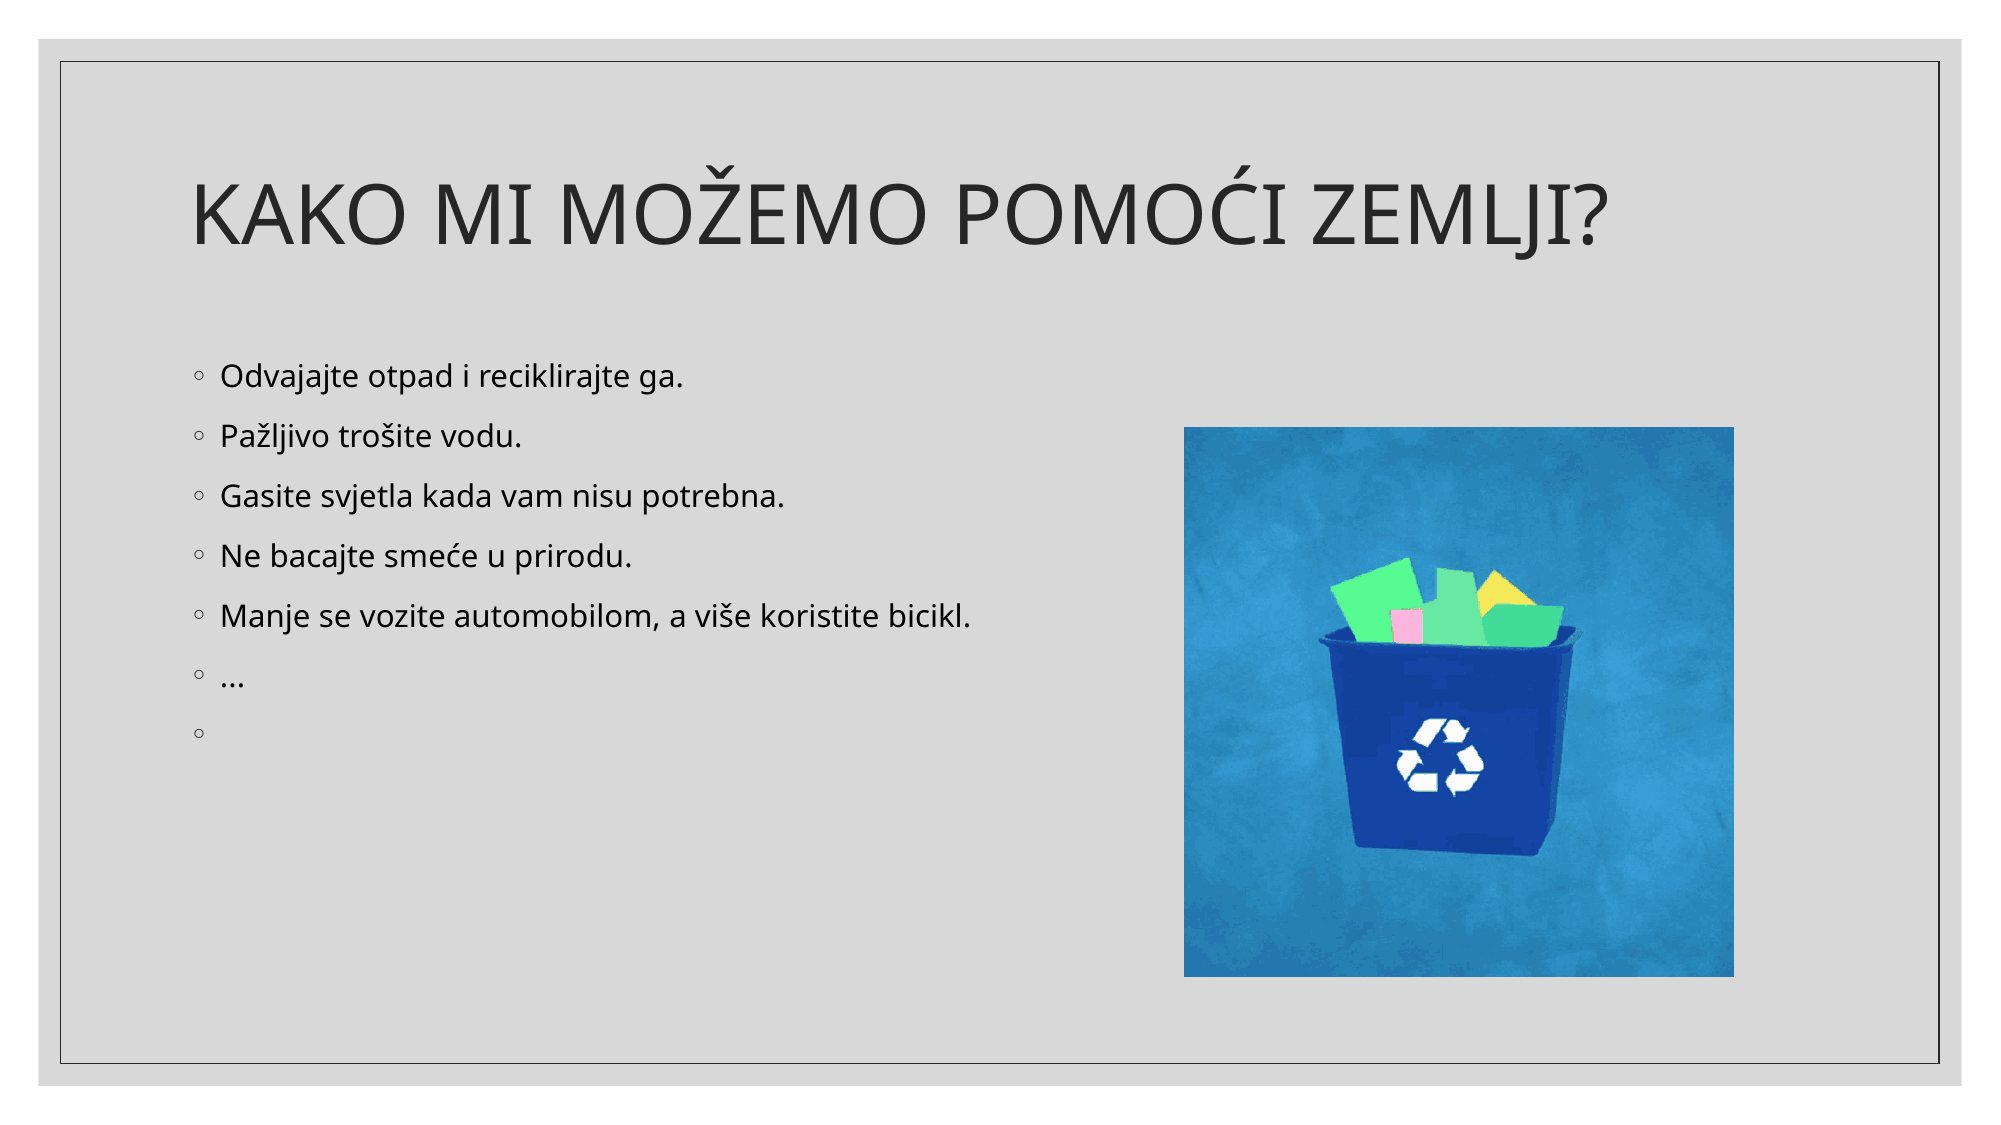

# KAKO MI MOŽEMO POMOĆI ZEMLJI?
Odvajajte otpad i reciklirajte ga.
Pažljivo trošite vodu.
Gasite svjetla kada vam nisu potrebna.
Ne bacajte smeće u prirodu.
Manje se vozite automobilom, a više koristite bicikl.
...